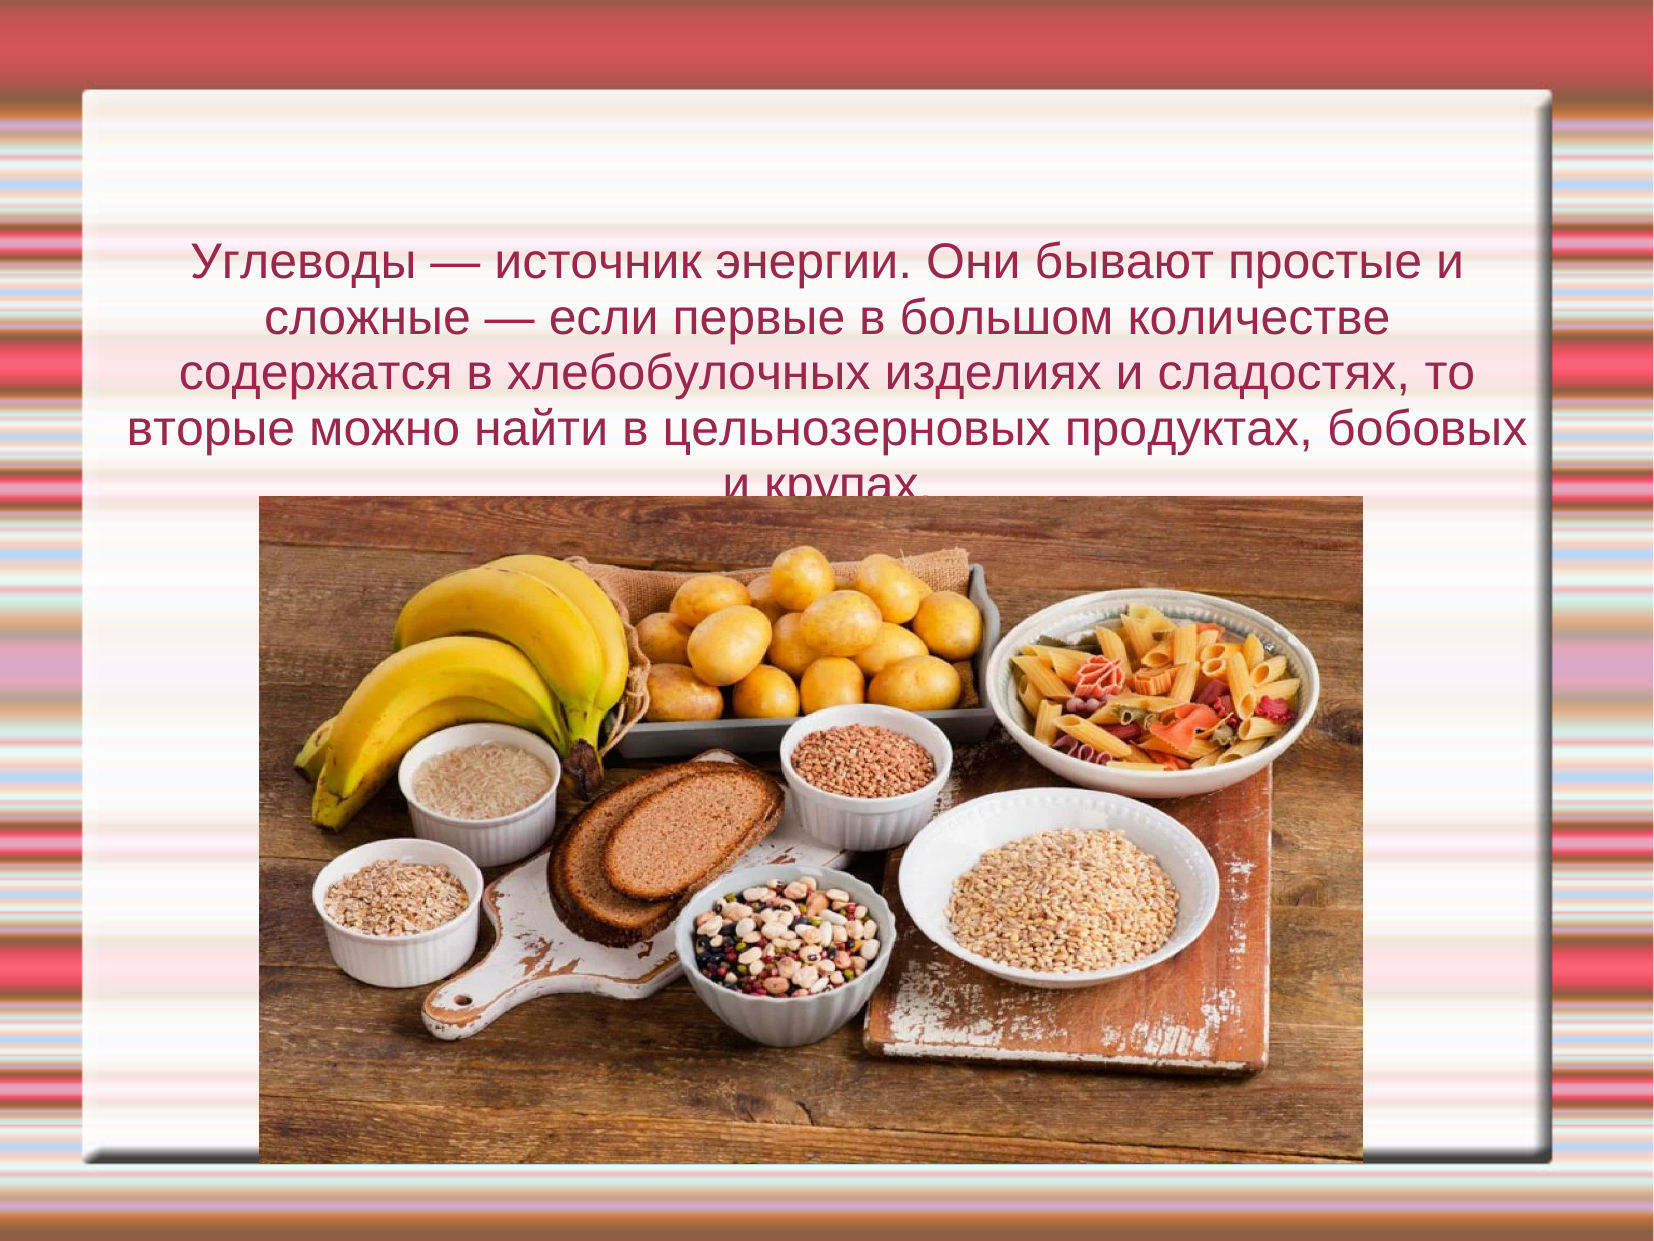

# Углеводы — источник энергии. Они бывают простые и сложные — если первые в большом количестве содержатся в хлебобулочных изделиях и сладостях, то вторые можно найти в цельнозерновых продуктах, бобовых и крупах.